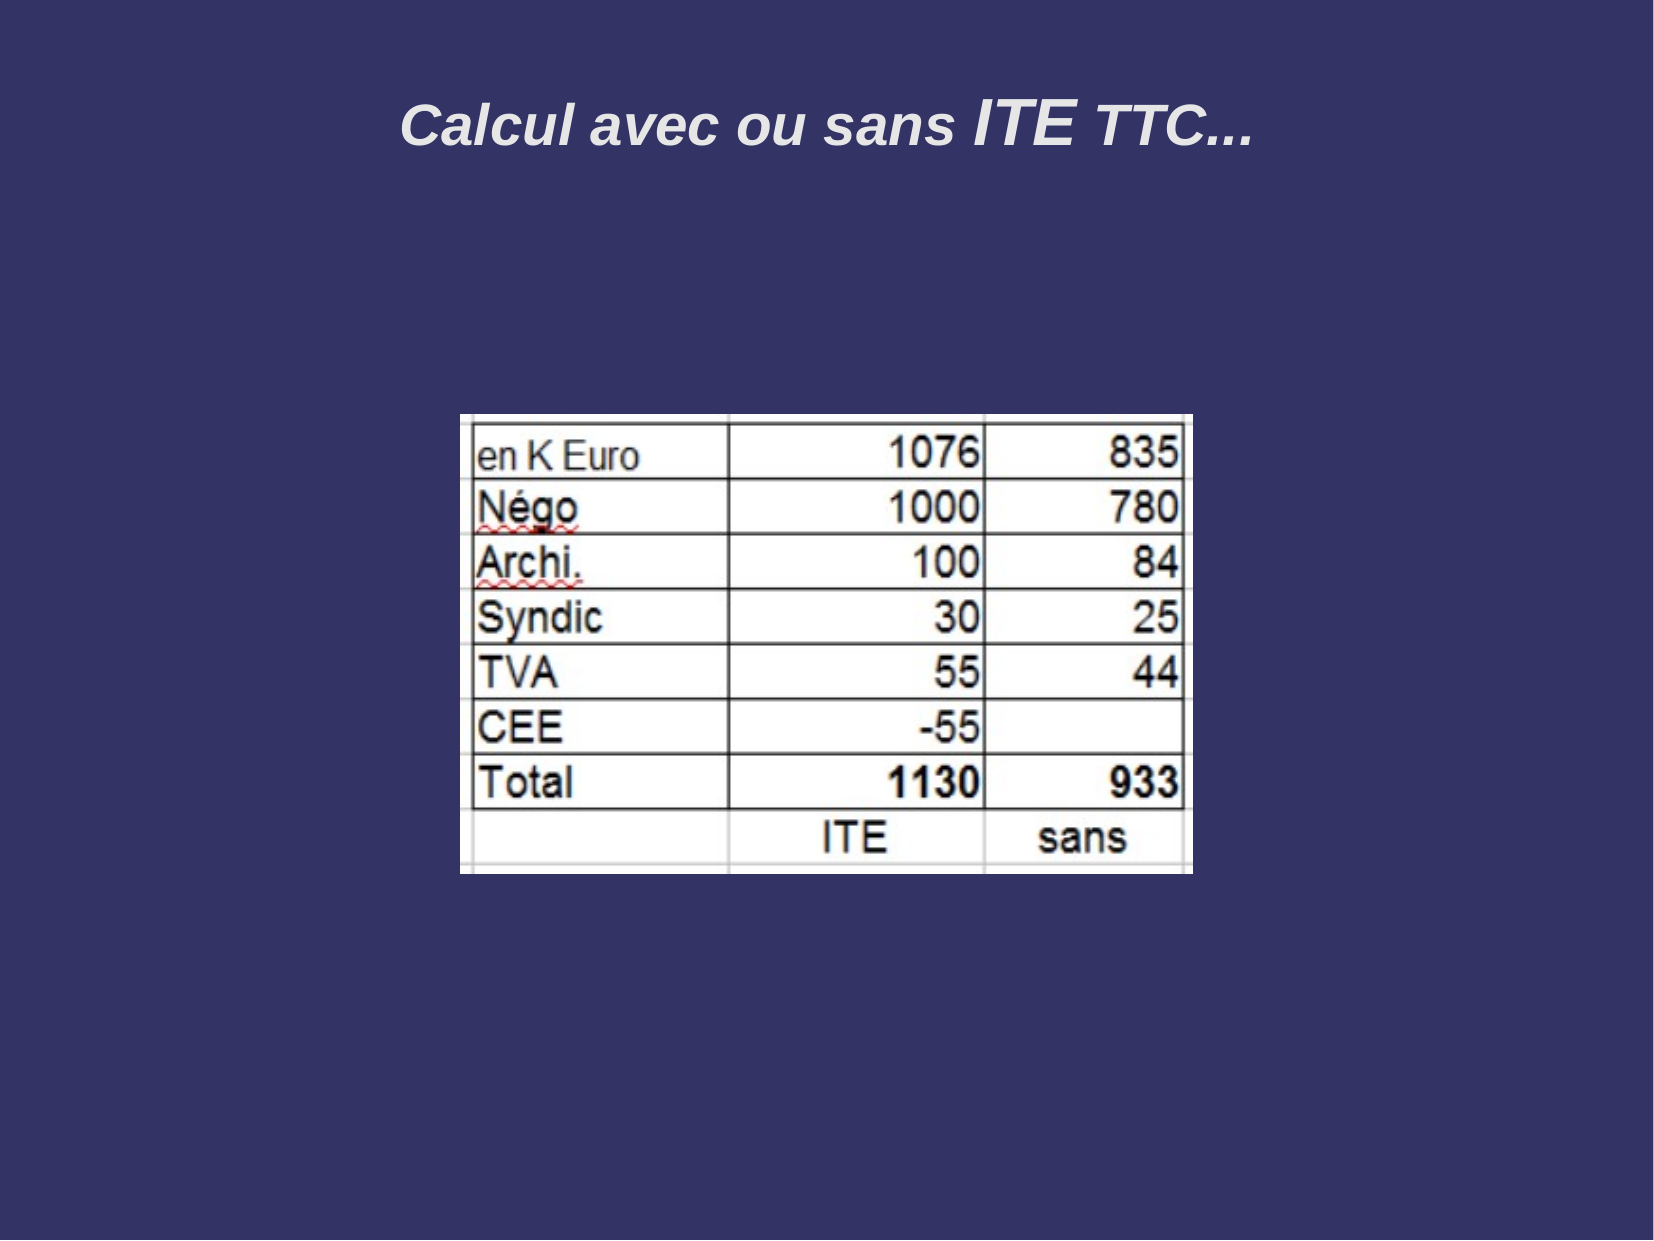

# Calcul avec ou sans ITE TTC...